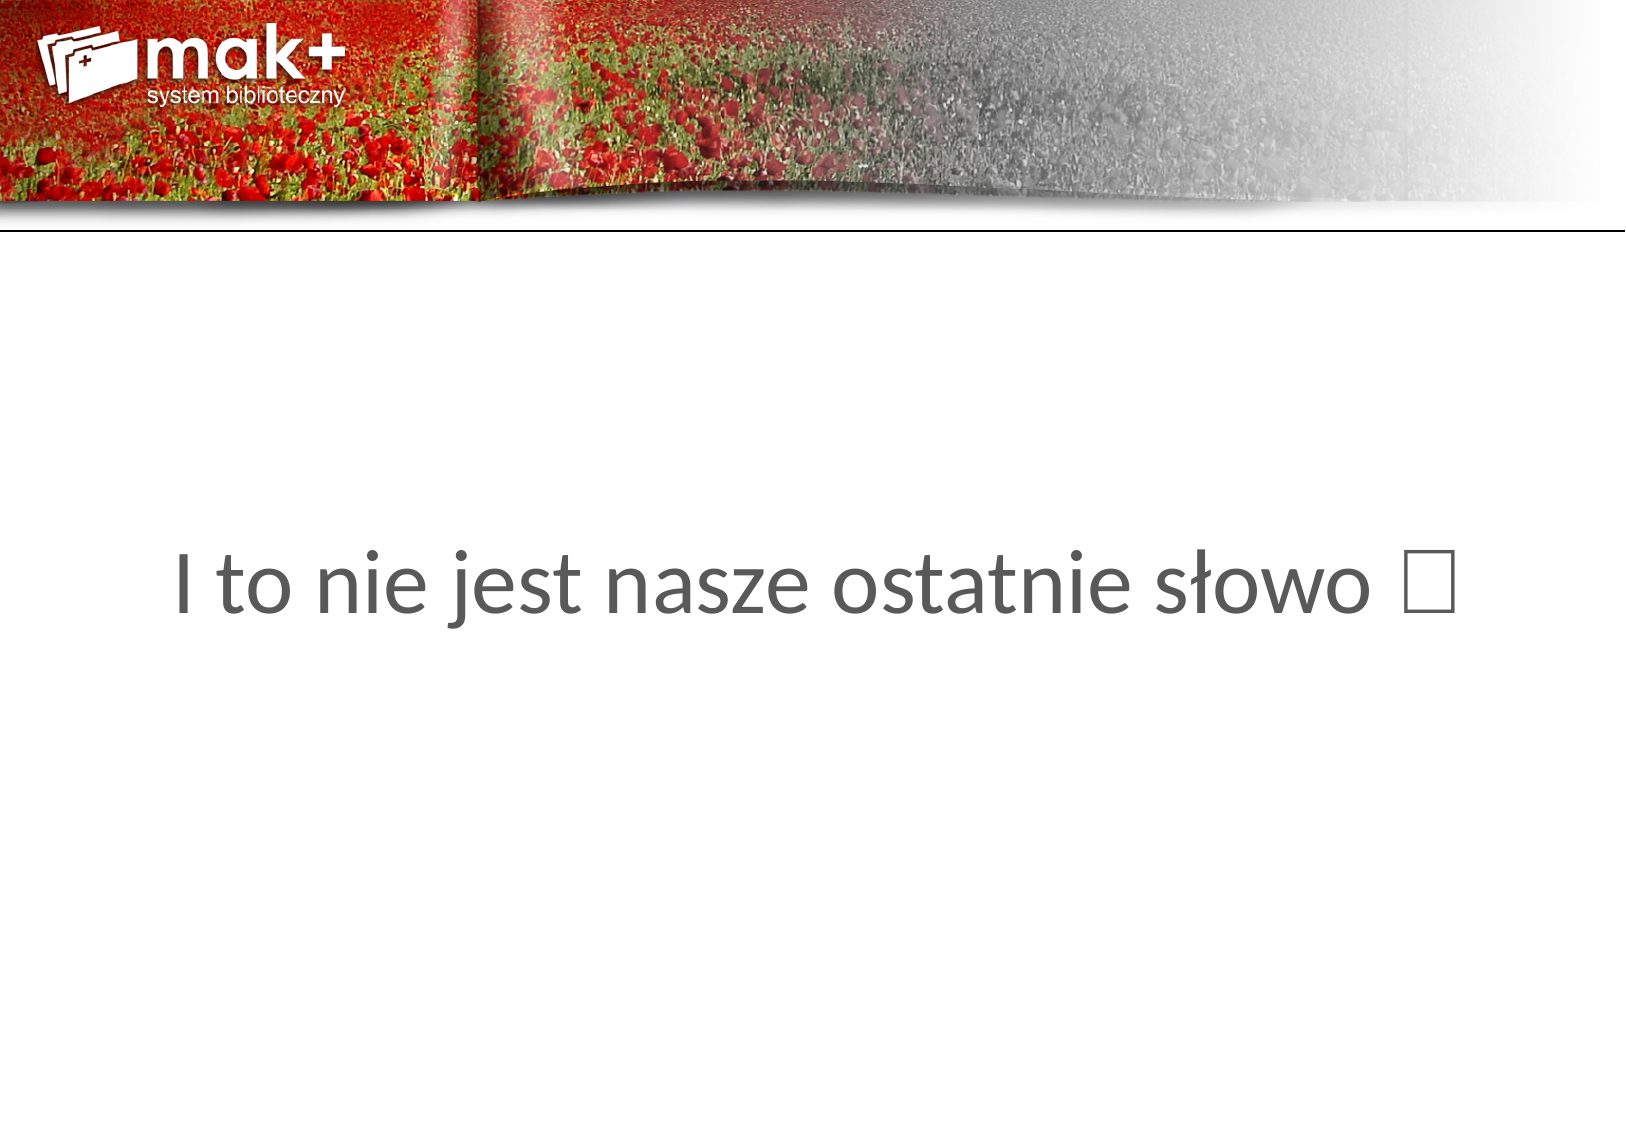

I to nie jest nasze ostatnie słowo 